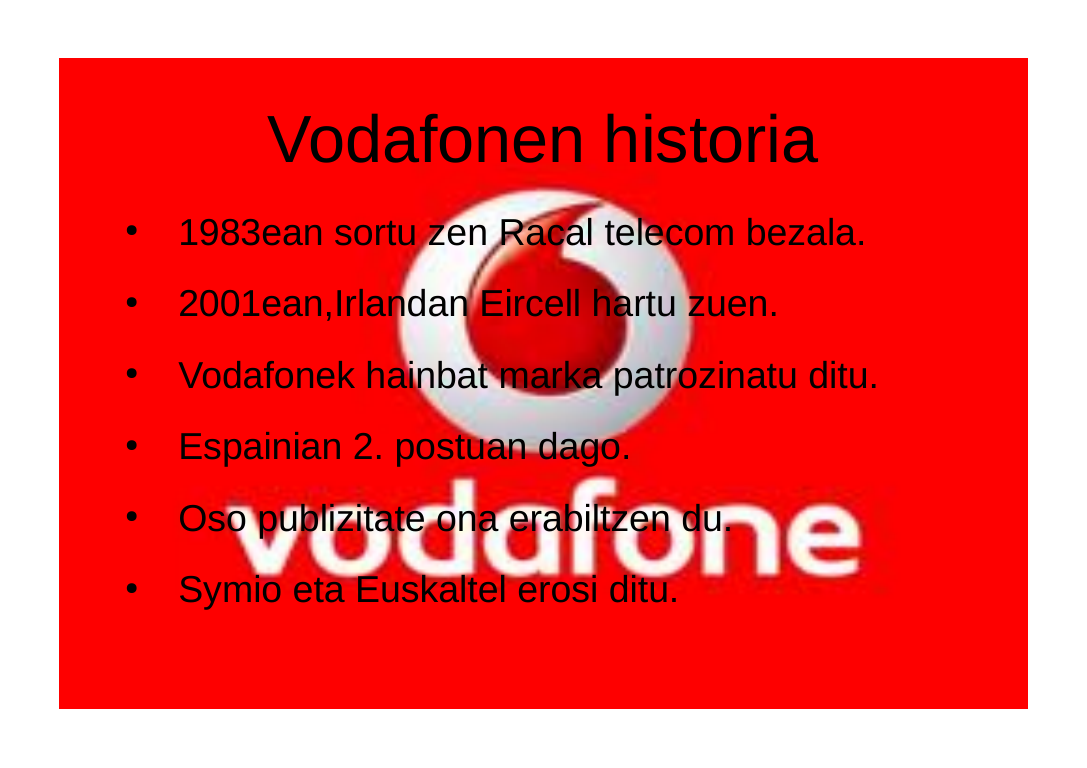

# Vodafonen historia
1983ean sortu zen Racal telecom bezala.
2001ean,Irlandan Eircell hartu zuen.
Vodafonek hainbat marka patrozinatu ditu.
Espainian 2. postuan dago.
Oso publizitate ona erabiltzen du.
Symio eta Euskaltel erosi ditu.